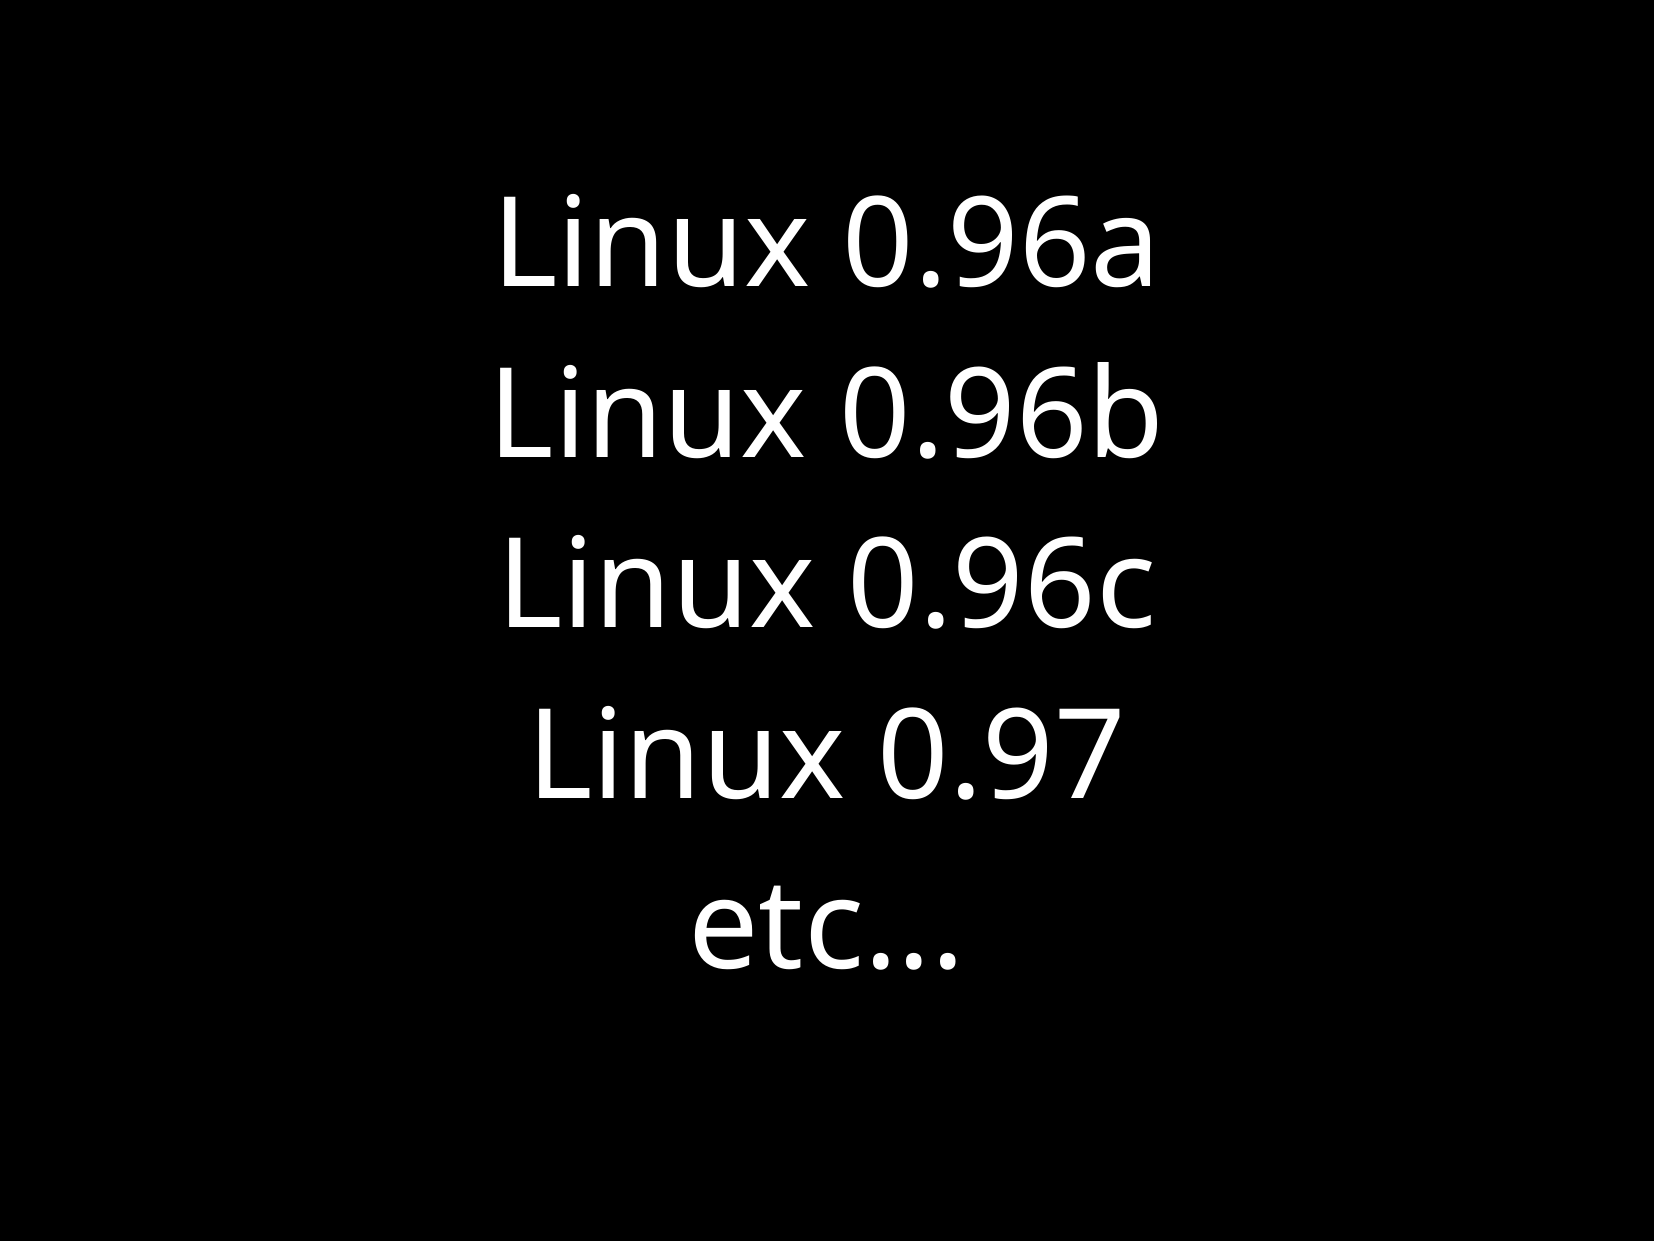

# Linux 0.96a
Linux 0.96b
Linux 0.96c
Linux 0.97
etc...